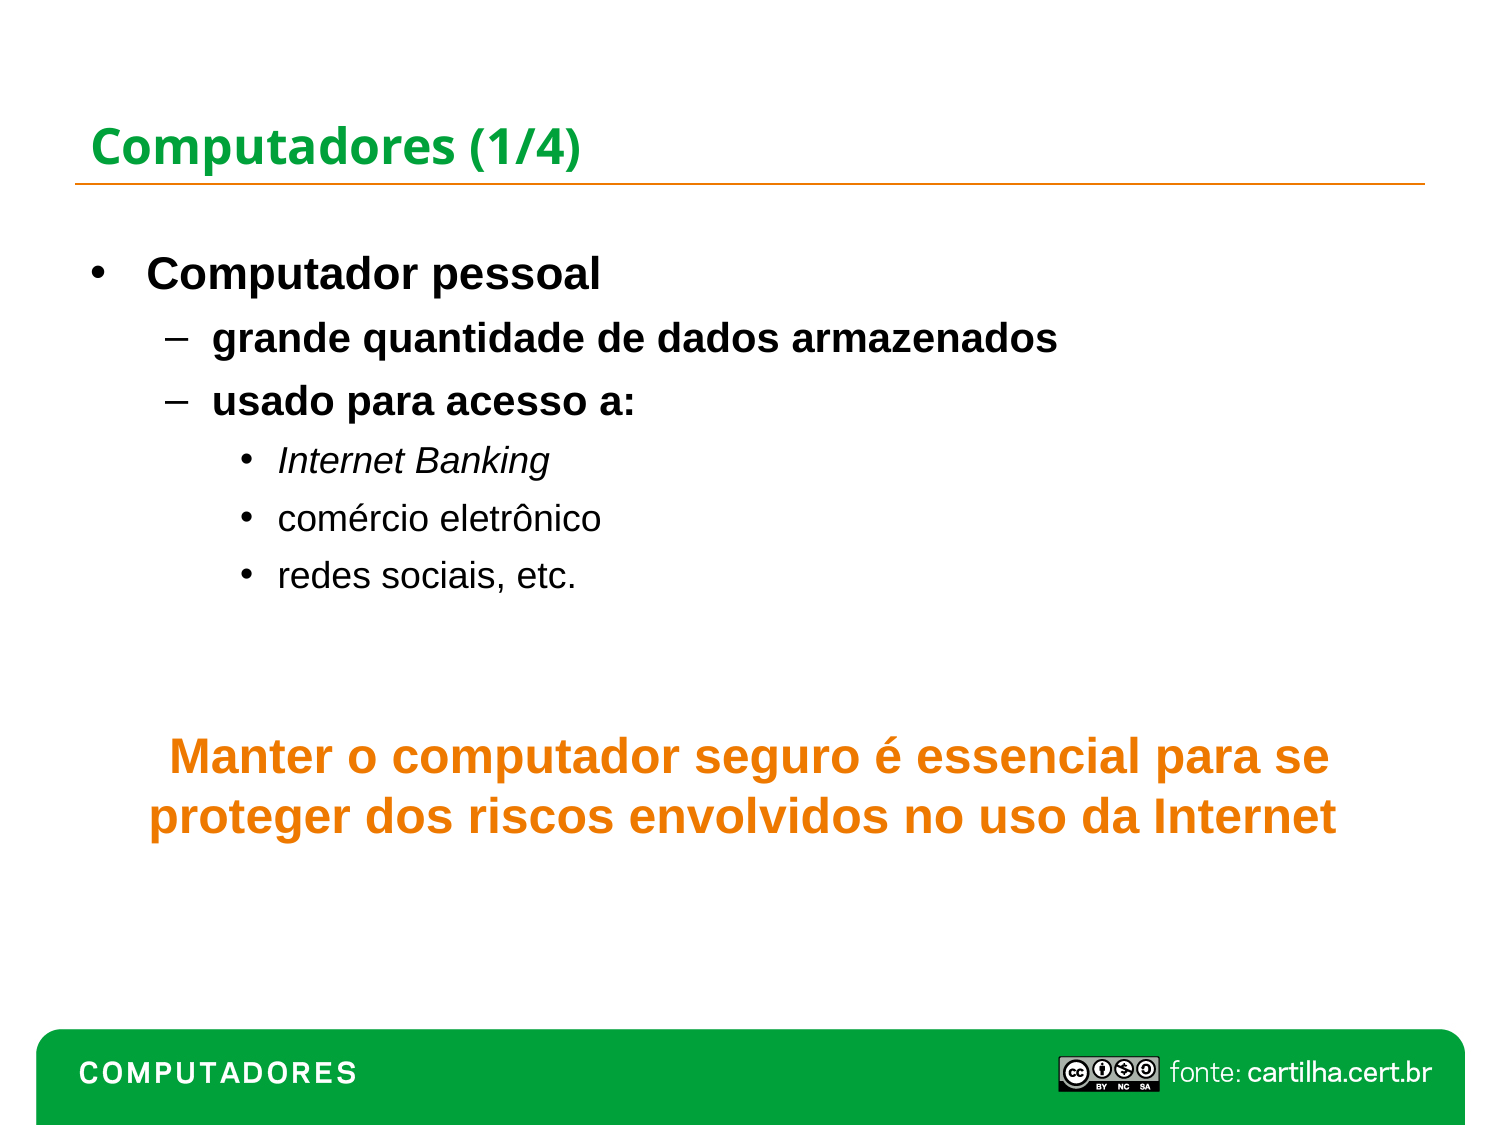

Computadores (1/4)
# Computador pessoal
grande quantidade de dados armazenados
usado para acesso a:
Internet Banking
comércio eletrônico
redes sociais, etc.
Manter o computador seguro é essencial para se proteger dos riscos envolvidos no uso da Internet